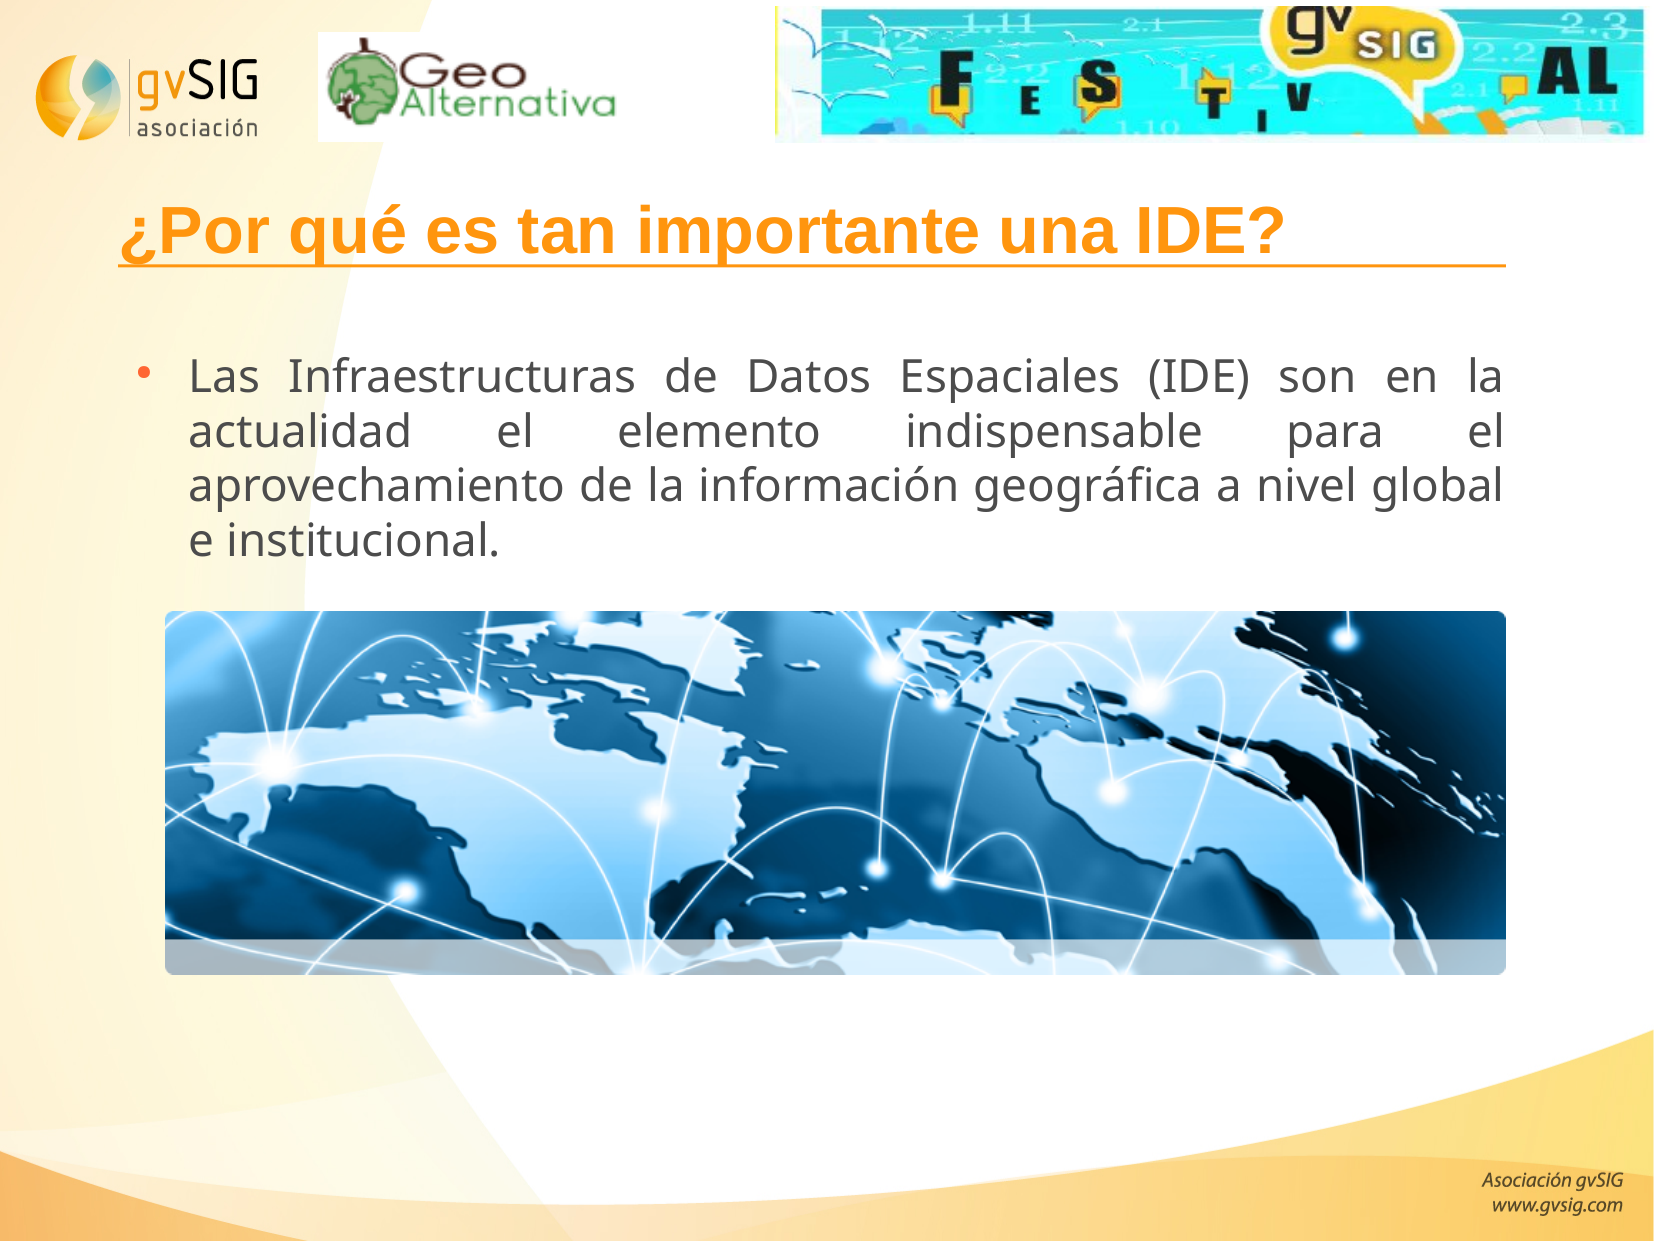

¿Por qué es tan importante una IDE?
Las Infraestructuras de Datos Espaciales (IDE) son en la actualidad el elemento indispensable para el aprovechamiento de la información geográfica a nivel global e institucional.